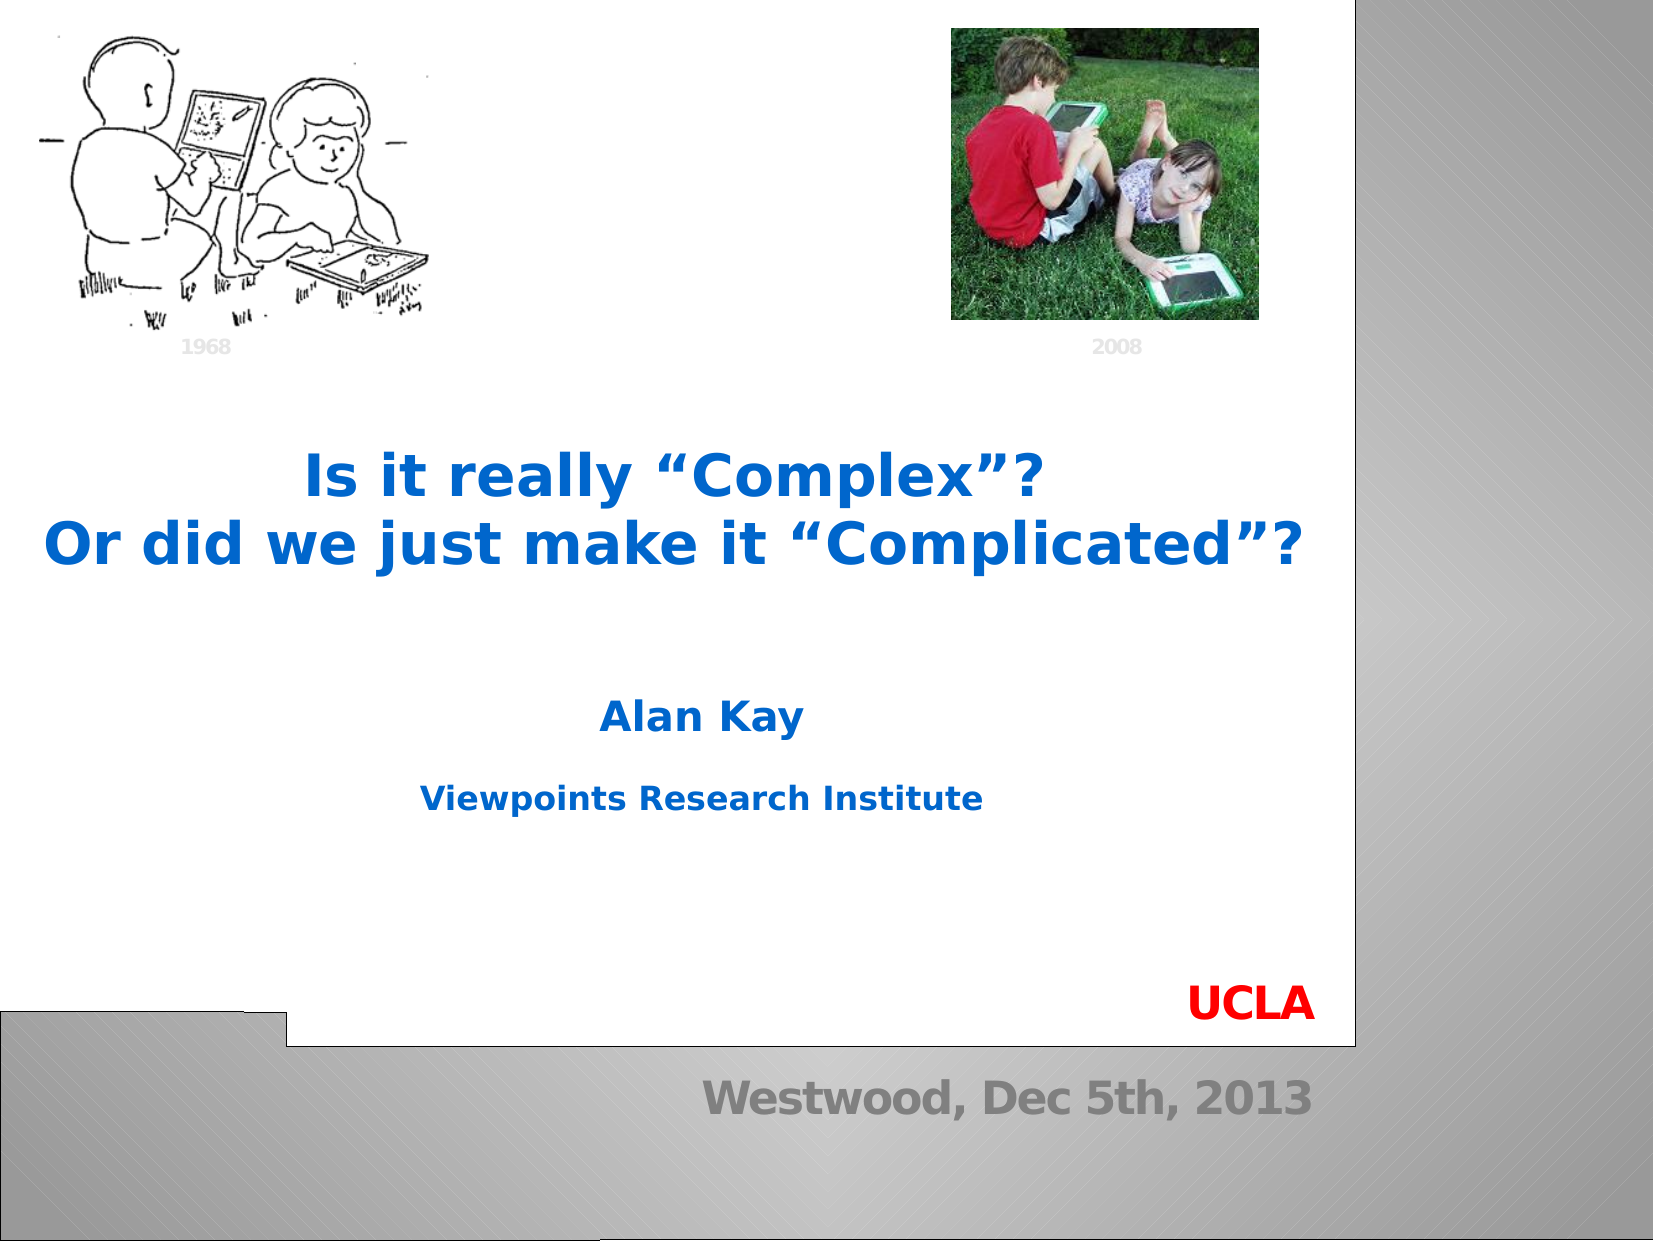

1968
2008
Is it really “Complex”?
Or did we just make it “Complicated”?
Alan Kay
Viewpoints Research Institute
UCLA
Westwood, Dec 5th, 2013